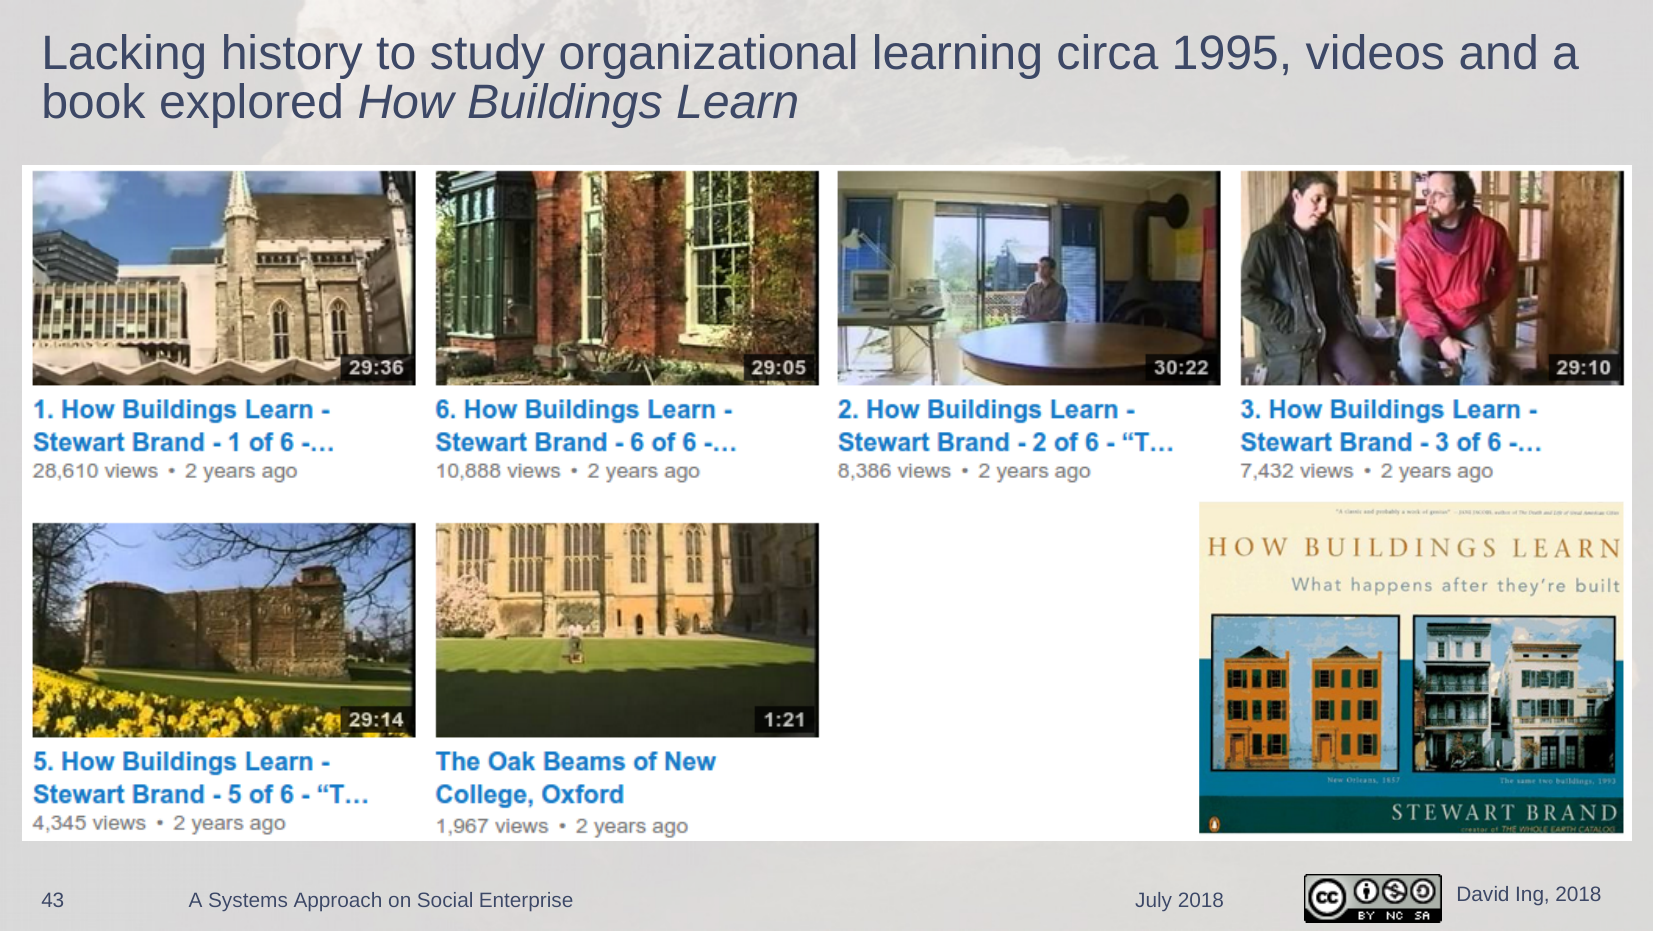

# Lacking history to study organizational learning circa 1995, videos and a book explored How Buildings Learn
A Systems Approach on Social Enterprise
July 2018